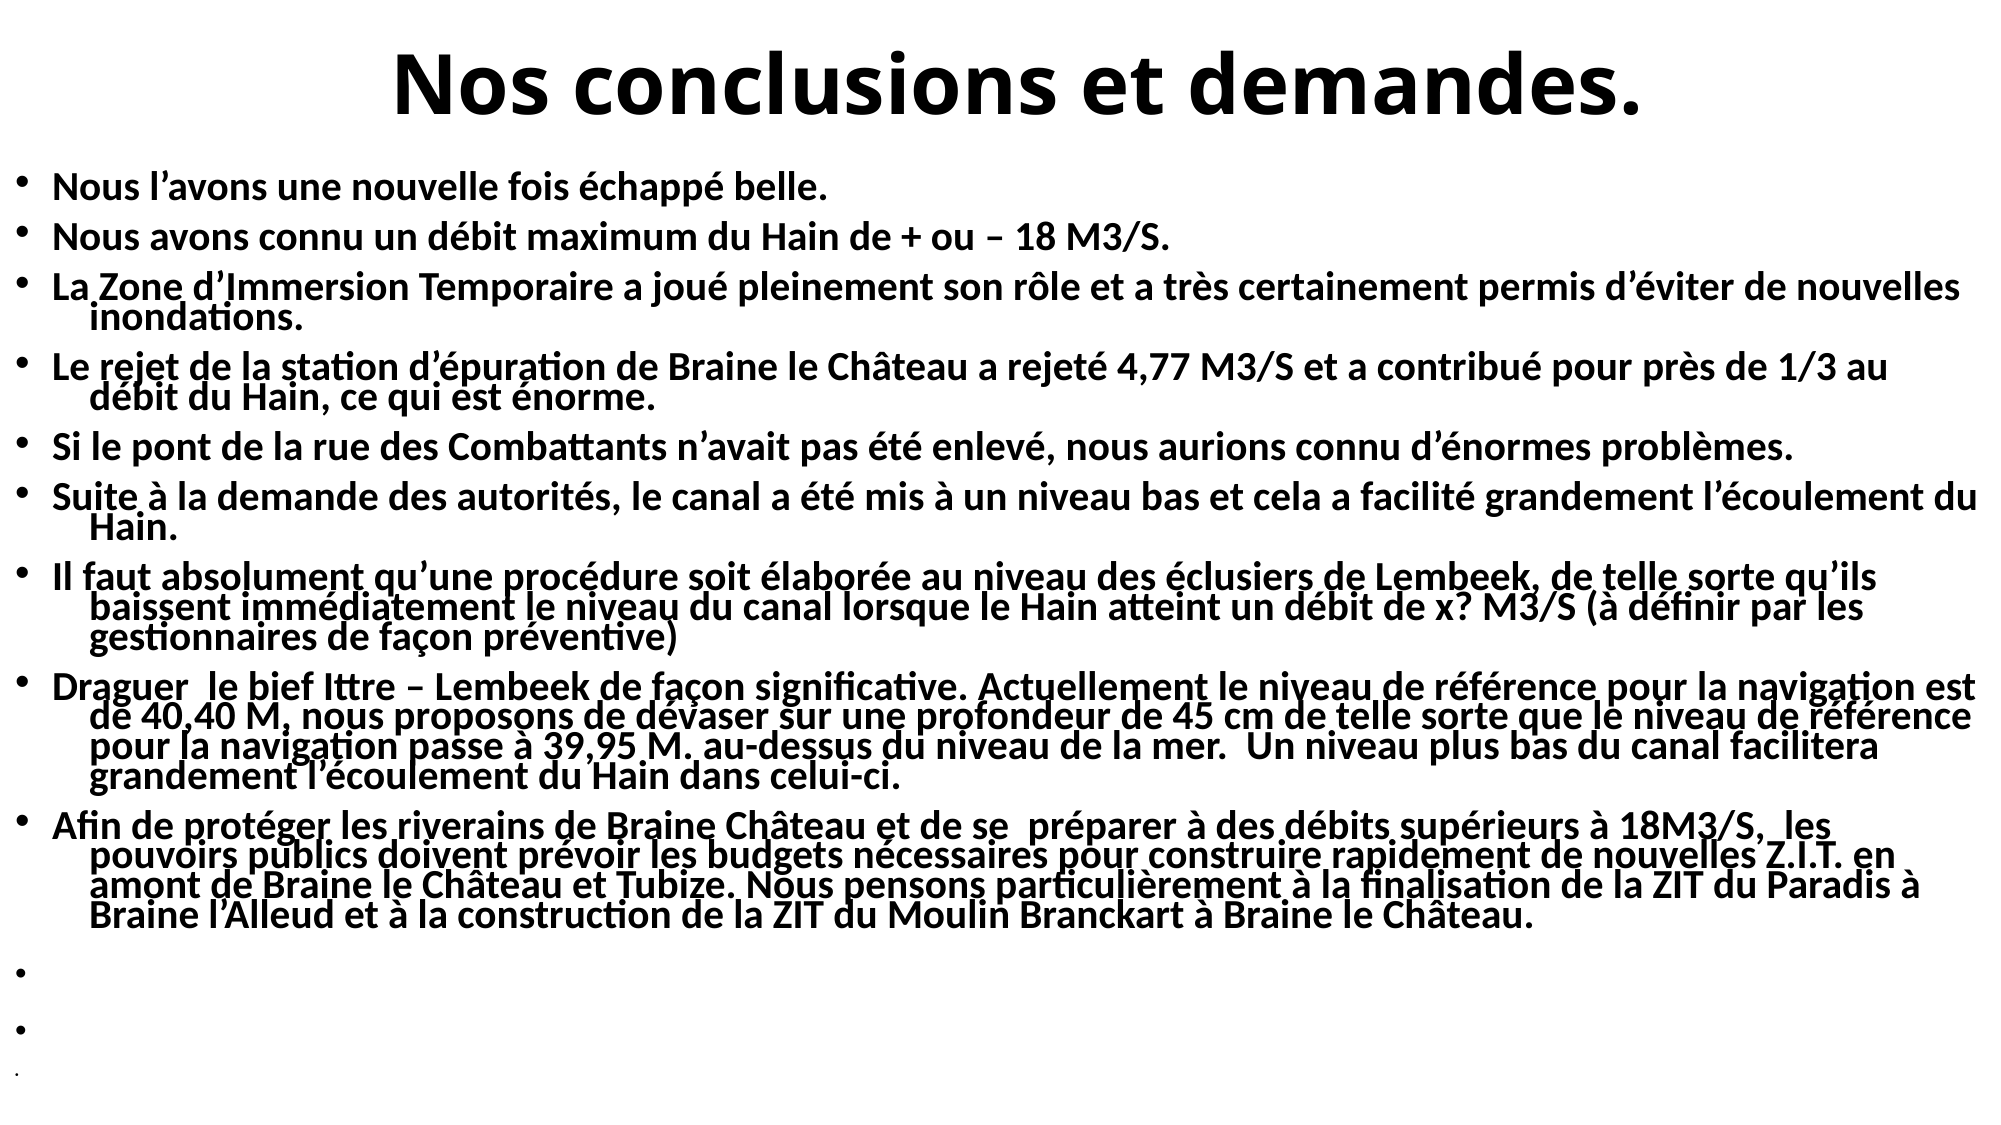

# Nos conclusions et demandes.
Nous l’avons une nouvelle fois échappé belle.
Nous avons connu un débit maximum du Hain de + ou – 18 M3/S.
La Zone d’Immersion Temporaire a joué pleinement son rôle et a très certainement permis d’éviter de nouvelles inondations.
Le rejet de la station d’épuration de Braine le Château a rejeté 4,77 M3/S et a contribué pour près de 1/3 au débit du Hain, ce qui est énorme.
Si le pont de la rue des Combattants n’avait pas été enlevé, nous aurions connu d’énormes problèmes.
Suite à la demande des autorités, le canal a été mis à un niveau bas et cela a facilité grandement l’écoulement du Hain.
Il faut absolument qu’une procédure soit élaborée au niveau des éclusiers de Lembeek, de telle sorte qu’ils baissent immédiatement le niveau du canal lorsque le Hain atteint un débit de x? M3/S (à définir par les gestionnaires de façon préventive)
Draguer le bief Ittre – Lembeek de façon significative. Actuellement le niveau de référence pour la navigation est de 40,40 M, nous proposons de dévaser sur une profondeur de 45 cm de telle sorte que le niveau de référence pour la navigation passe à 39,95 M. au-dessus du niveau de la mer. Un niveau plus bas du canal facilitera grandement l’écoulement du Hain dans celui-ci.
Afin de protéger les riverains de Braine Château et de se préparer à des débits supérieurs à 18M3/S, les pouvoirs publics doivent prévoir les budgets nécessaires pour construire rapidement de nouvelles Z.I.T. en amont de Braine le Château et Tubize. Nous pensons particulièrement à la finalisation de la ZIT du Paradis à Braine l’Alleud et à la construction de la ZIT du Moulin Branckart à Braine le Château.